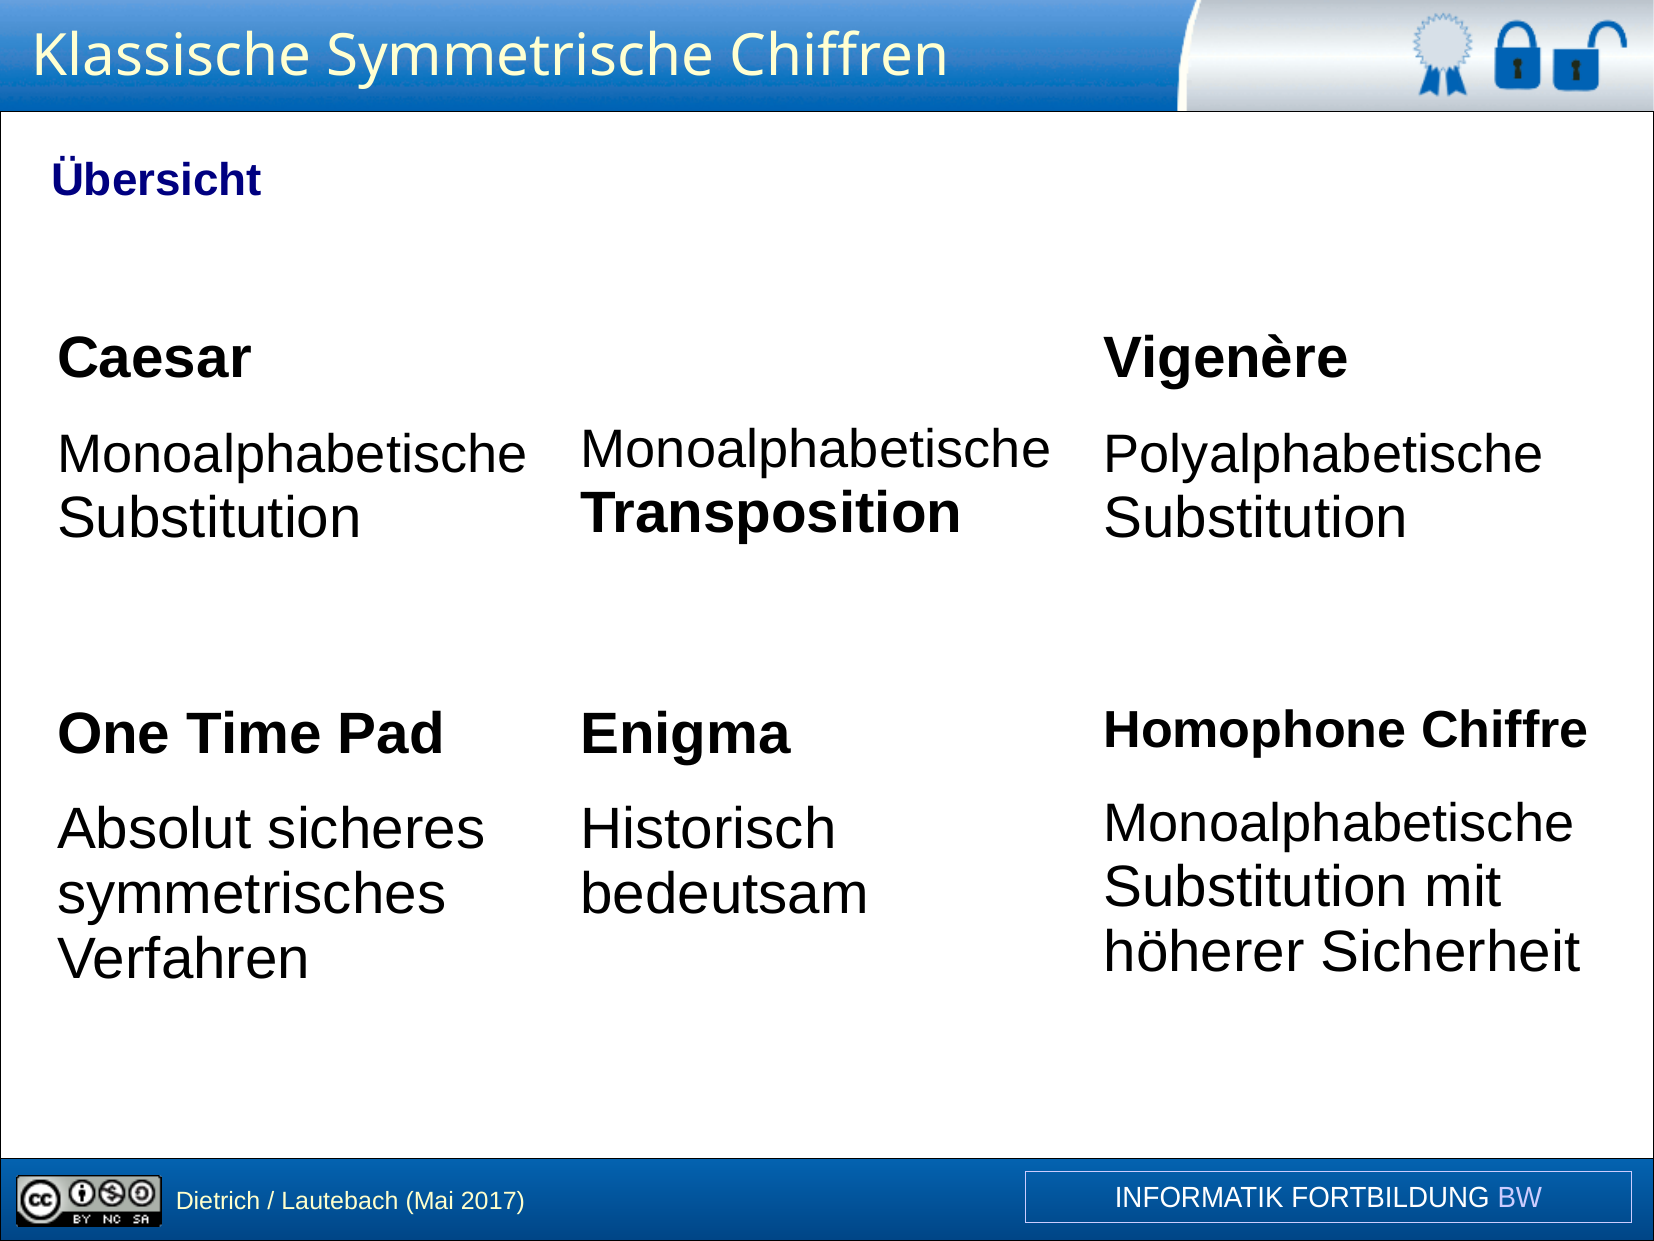

# Klassische Symmetrische Chiffren
Übersicht
Caesar
Monoalphabetische Substitution
Monoalphabetische Transposition
Vigenère
Polyalphabetische Substitution
One Time Pad
Absolut sicheres symmetrisches Verfahren
Enigma
Historisch bedeutsam
Homophone Chiffre
Monoalphabetische Substitution mit höherer Sicherheit
21